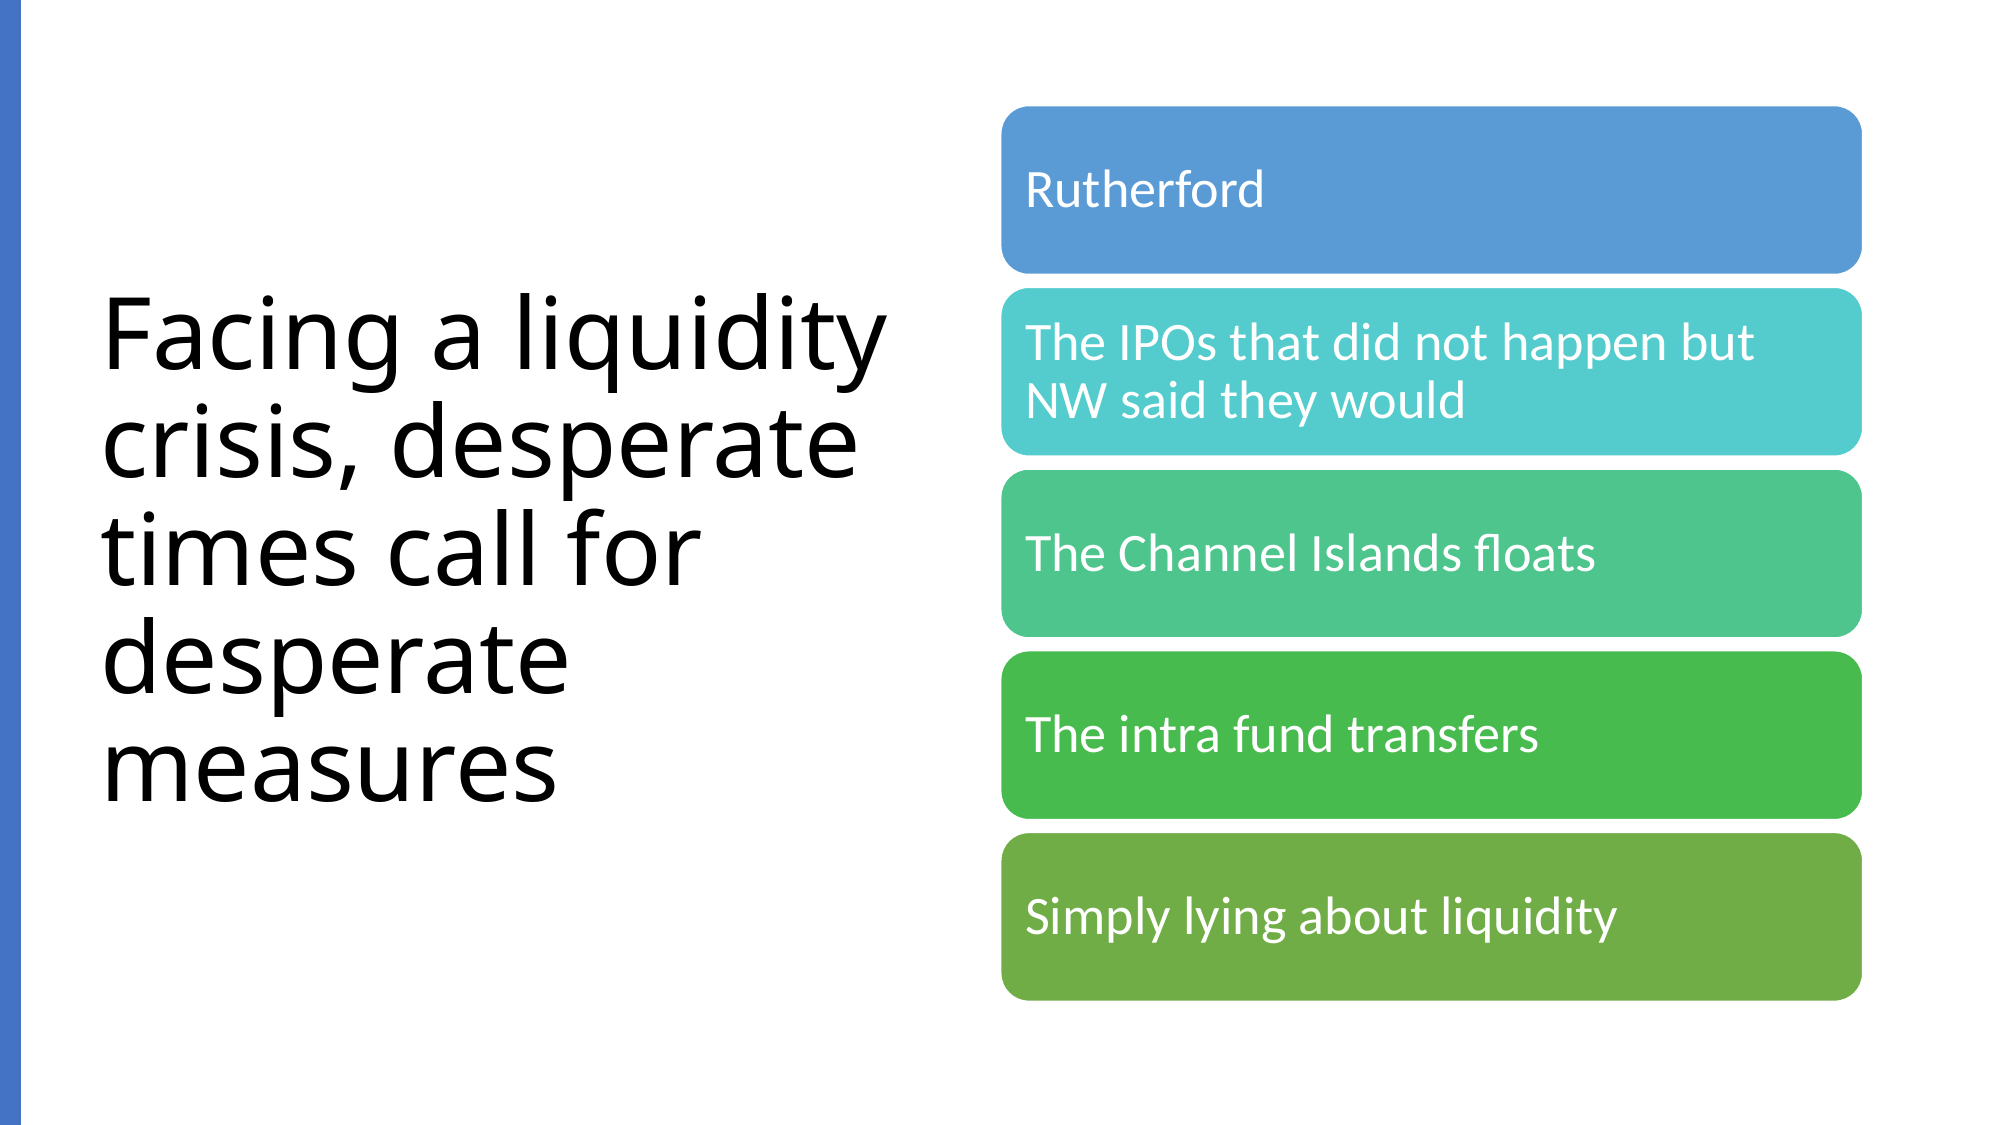

# Facing a liquidity crisis, desperate times call for desperate measures
Rutherford
The IPOs that did not happen but NW said they would
The Channel Islands floats
The intra fund transfers
Simply lying about liquidity